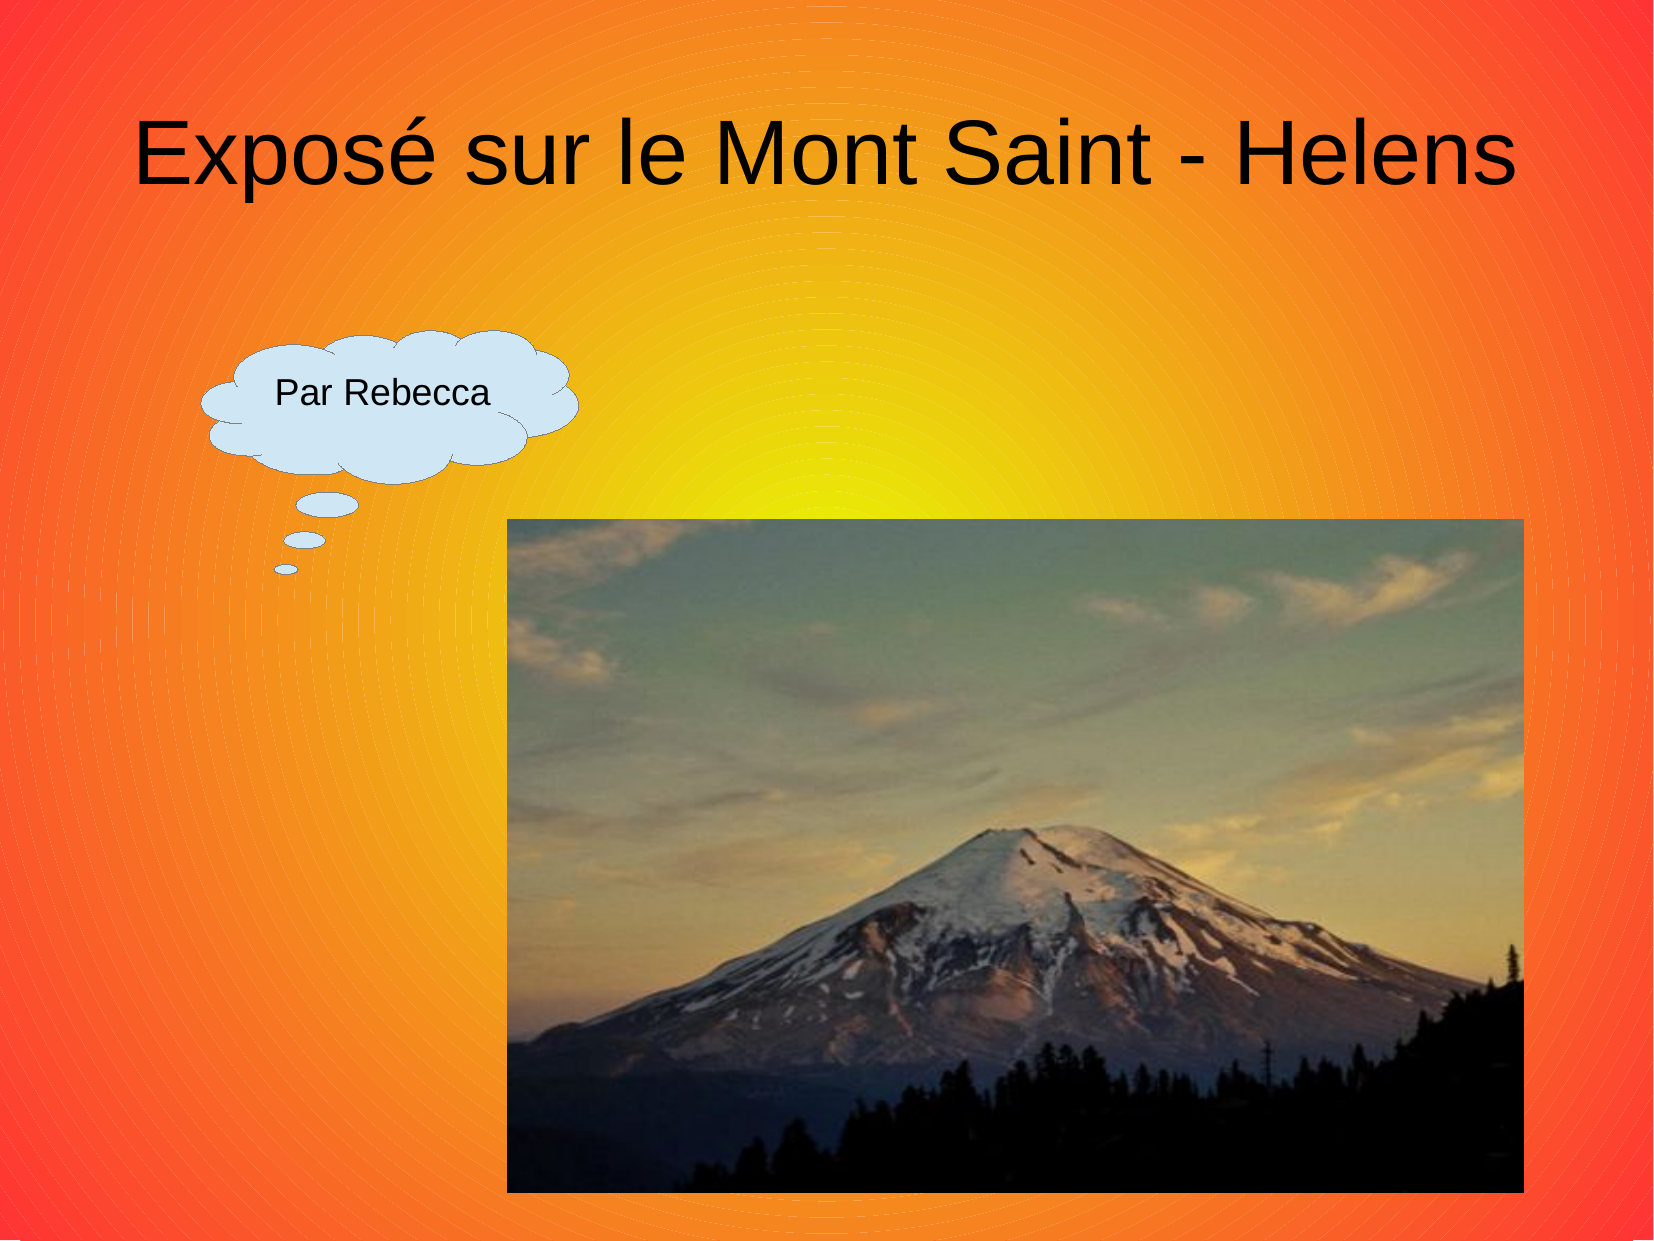

# Exposé sur le Mont Saint - Helens
Par Rebecca